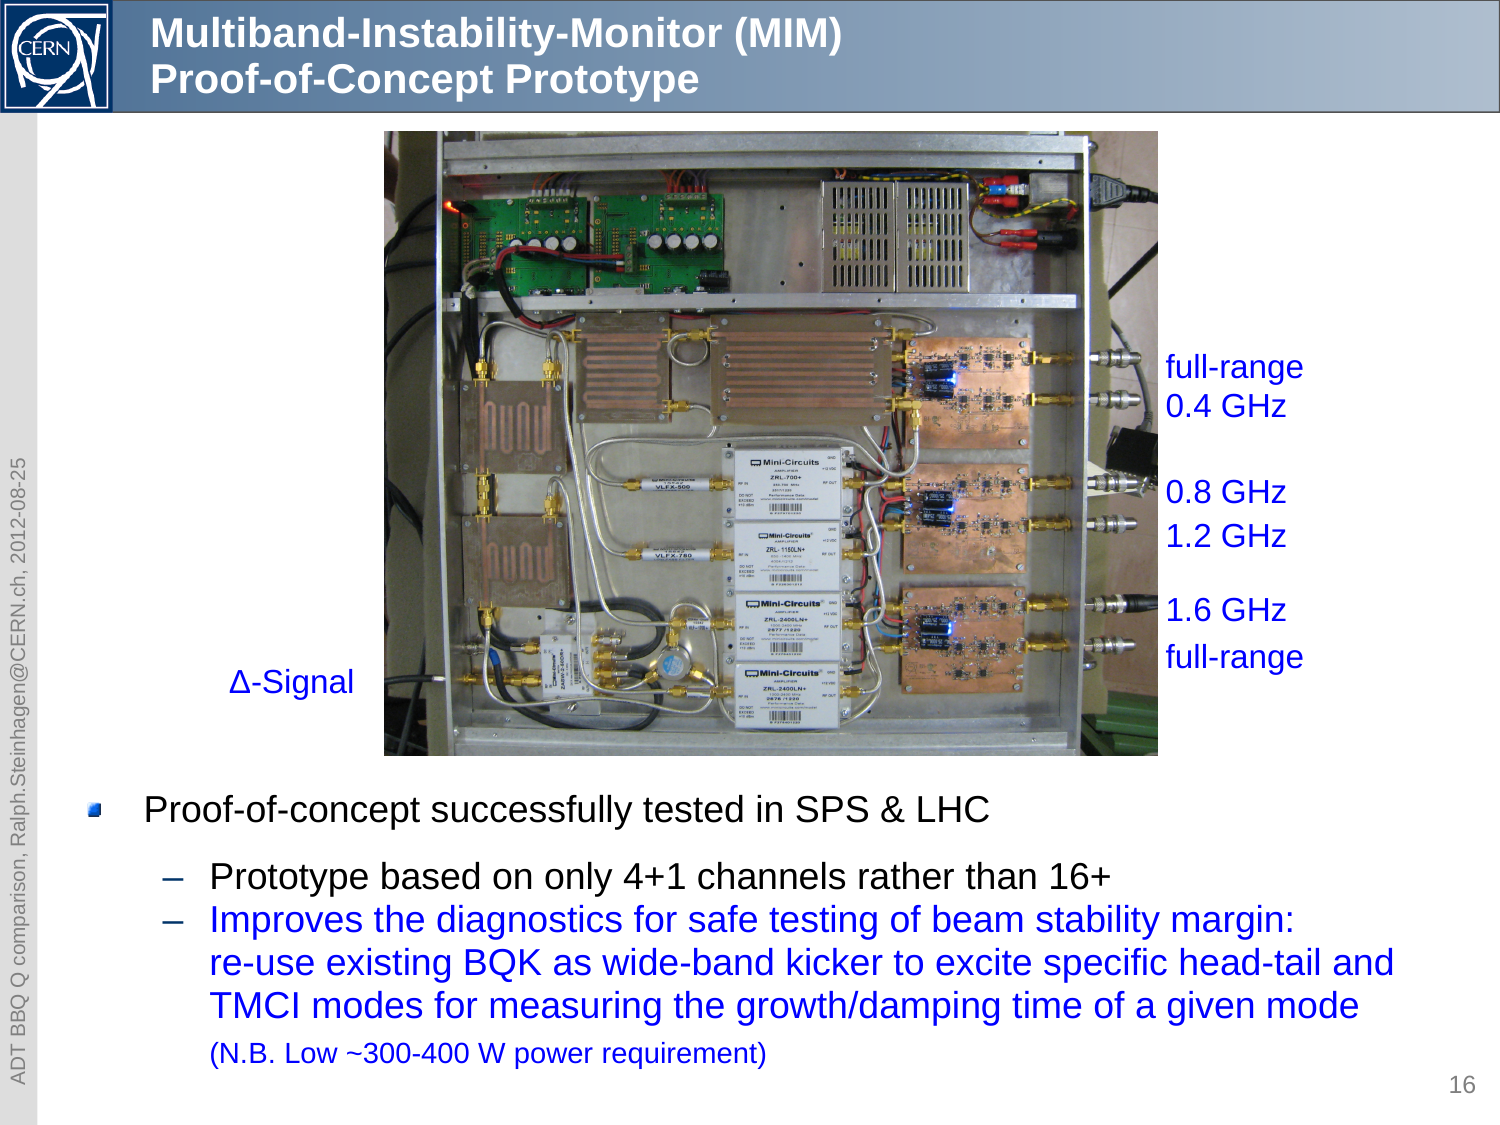

# Multiband-Instability-Monitor (MIM) Proof-of-Concept Prototype
full-range
0.4 GHz
0.8 GHz
1.2 GHz
1.6 GHz
full-range
Δ-Signal
Proof-of-concept successfully tested in SPS & LHC
Prototype based on only 4+1 channels rather than 16+
Improves the diagnostics for safe testing of beam stability margin: 	re-use existing BQK as wide-band kicker to excite specific head-tail and TMCI modes for measuring the growth/damping time of a given mode	(N.B. Low ~300-400 W power requirement)